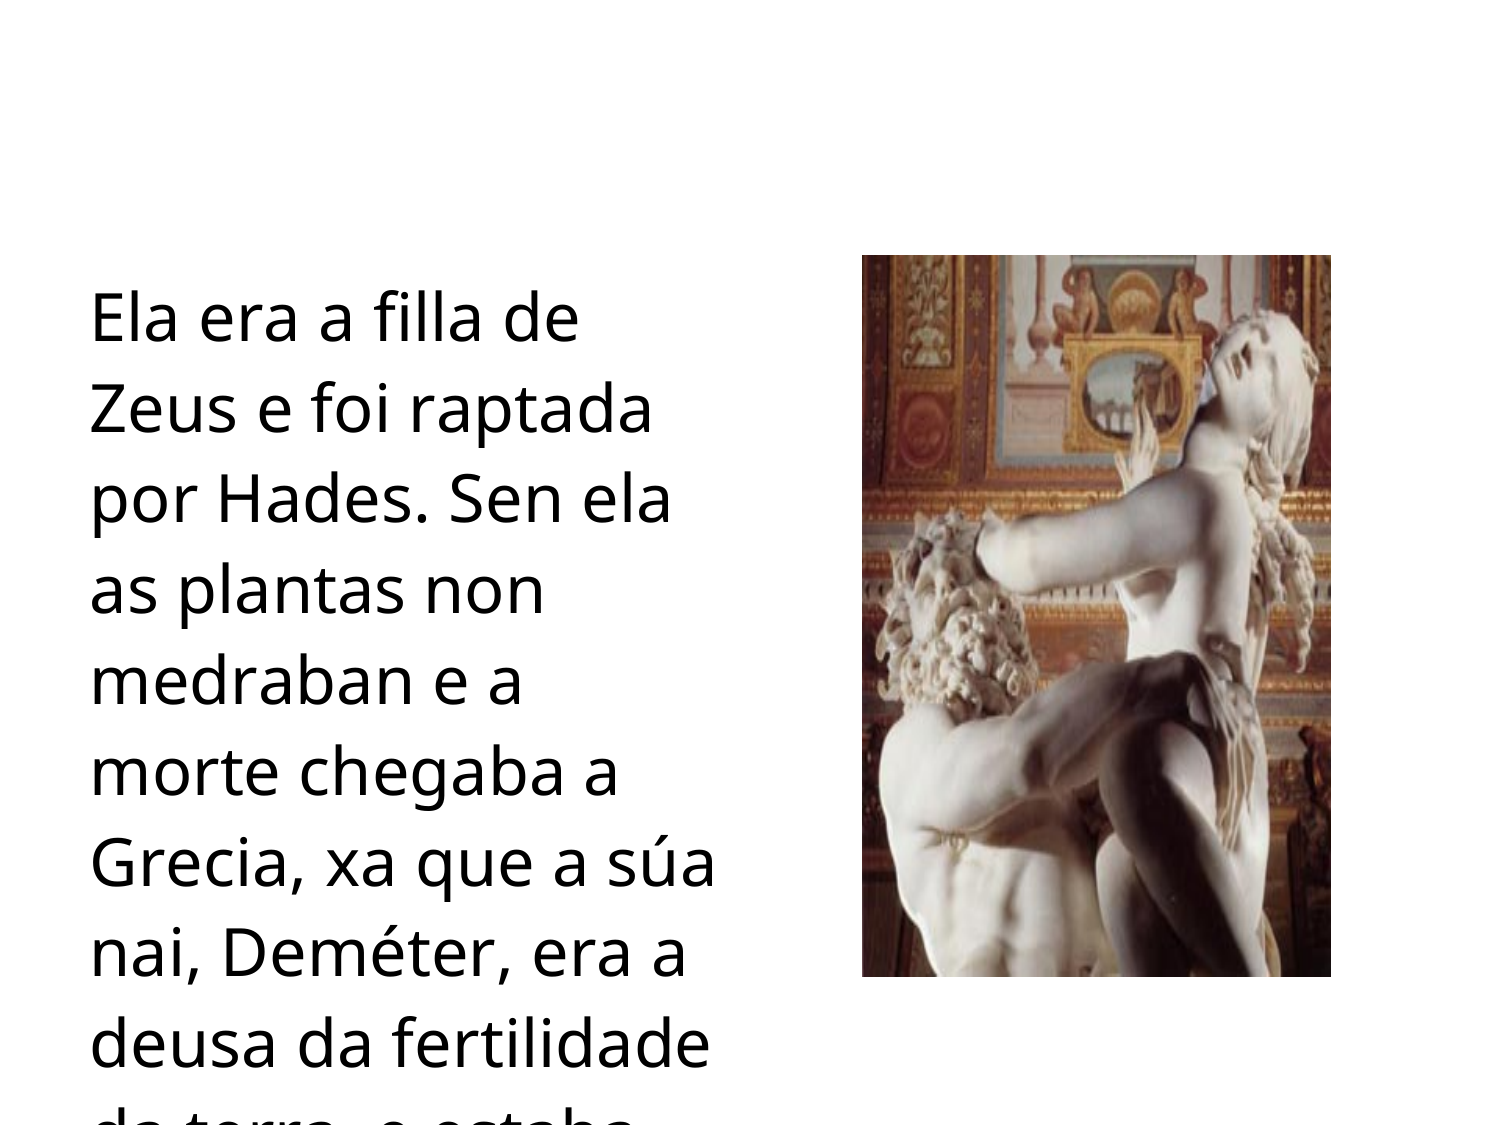

#
Ela era a filla de Zeus e foi raptada por Hades. Sen ela as plantas non medraban e a morte chegaba a Grecia, xa que a súa nai, Deméter, era a deusa da fertilidade da terra, e estaba triste por estar privada da compaña da súa filla.